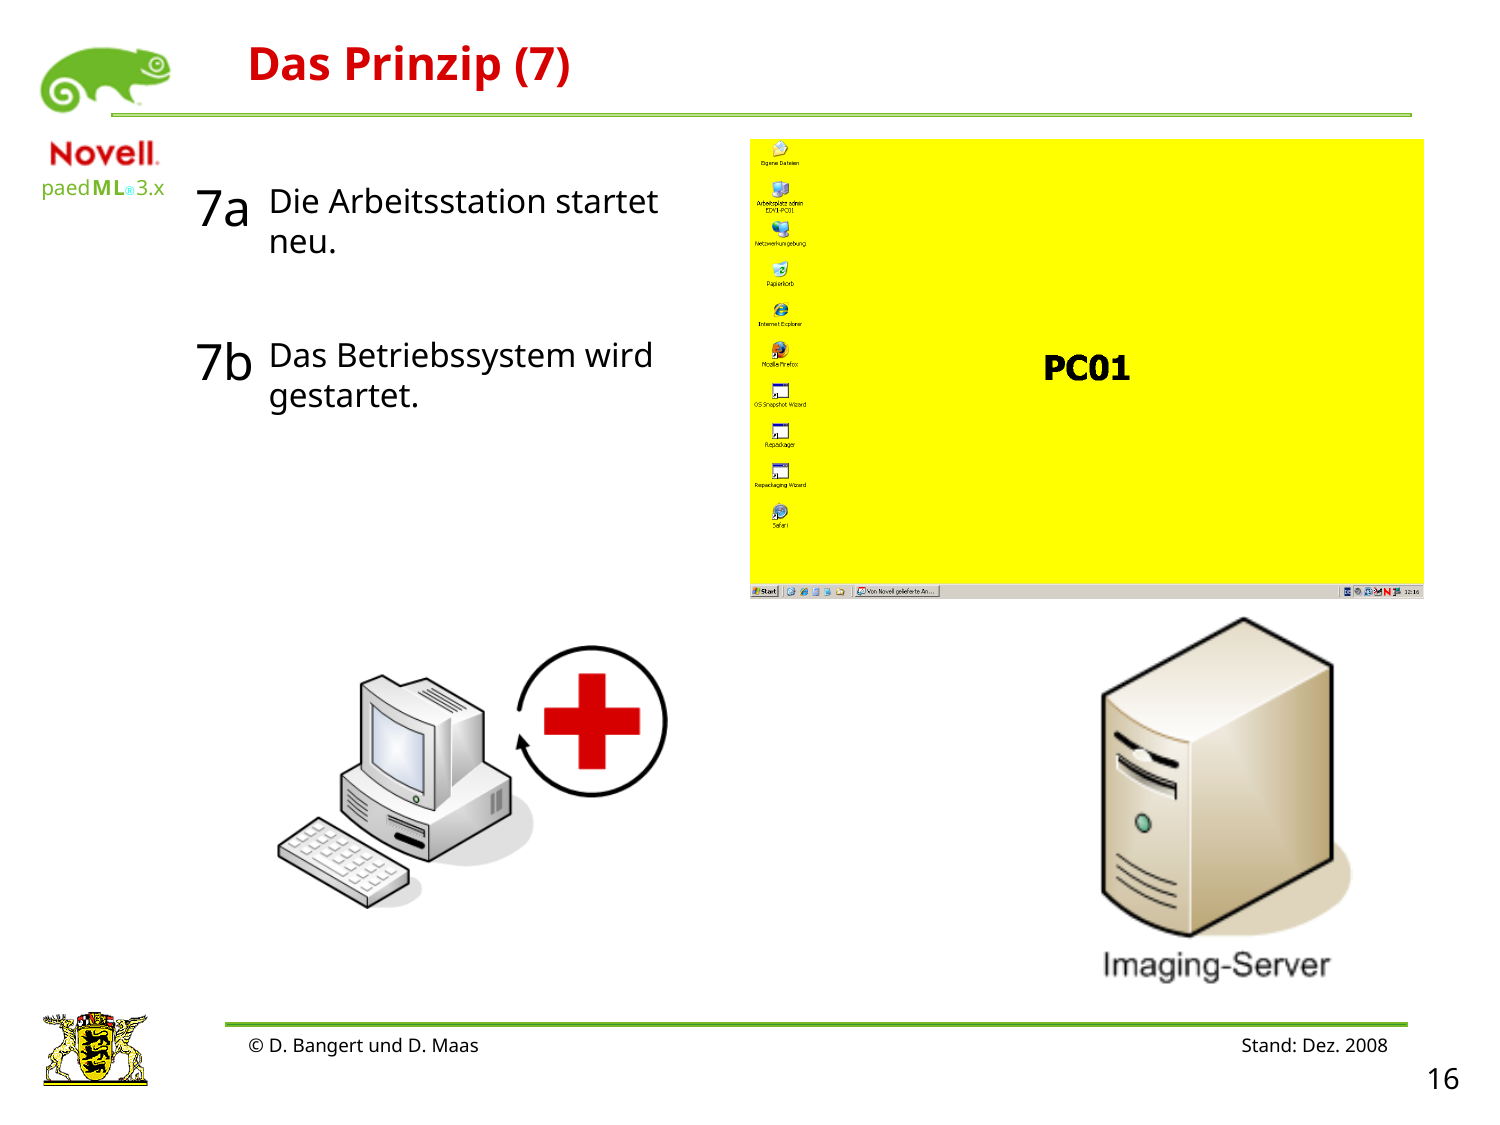

# Das Prinzip (7)‏
7a
Die Arbeitsstation startet neu.
7b
Das Betriebssystem wird gestartet.
© D. Bangert und D. Maas
Dez. 2008
16